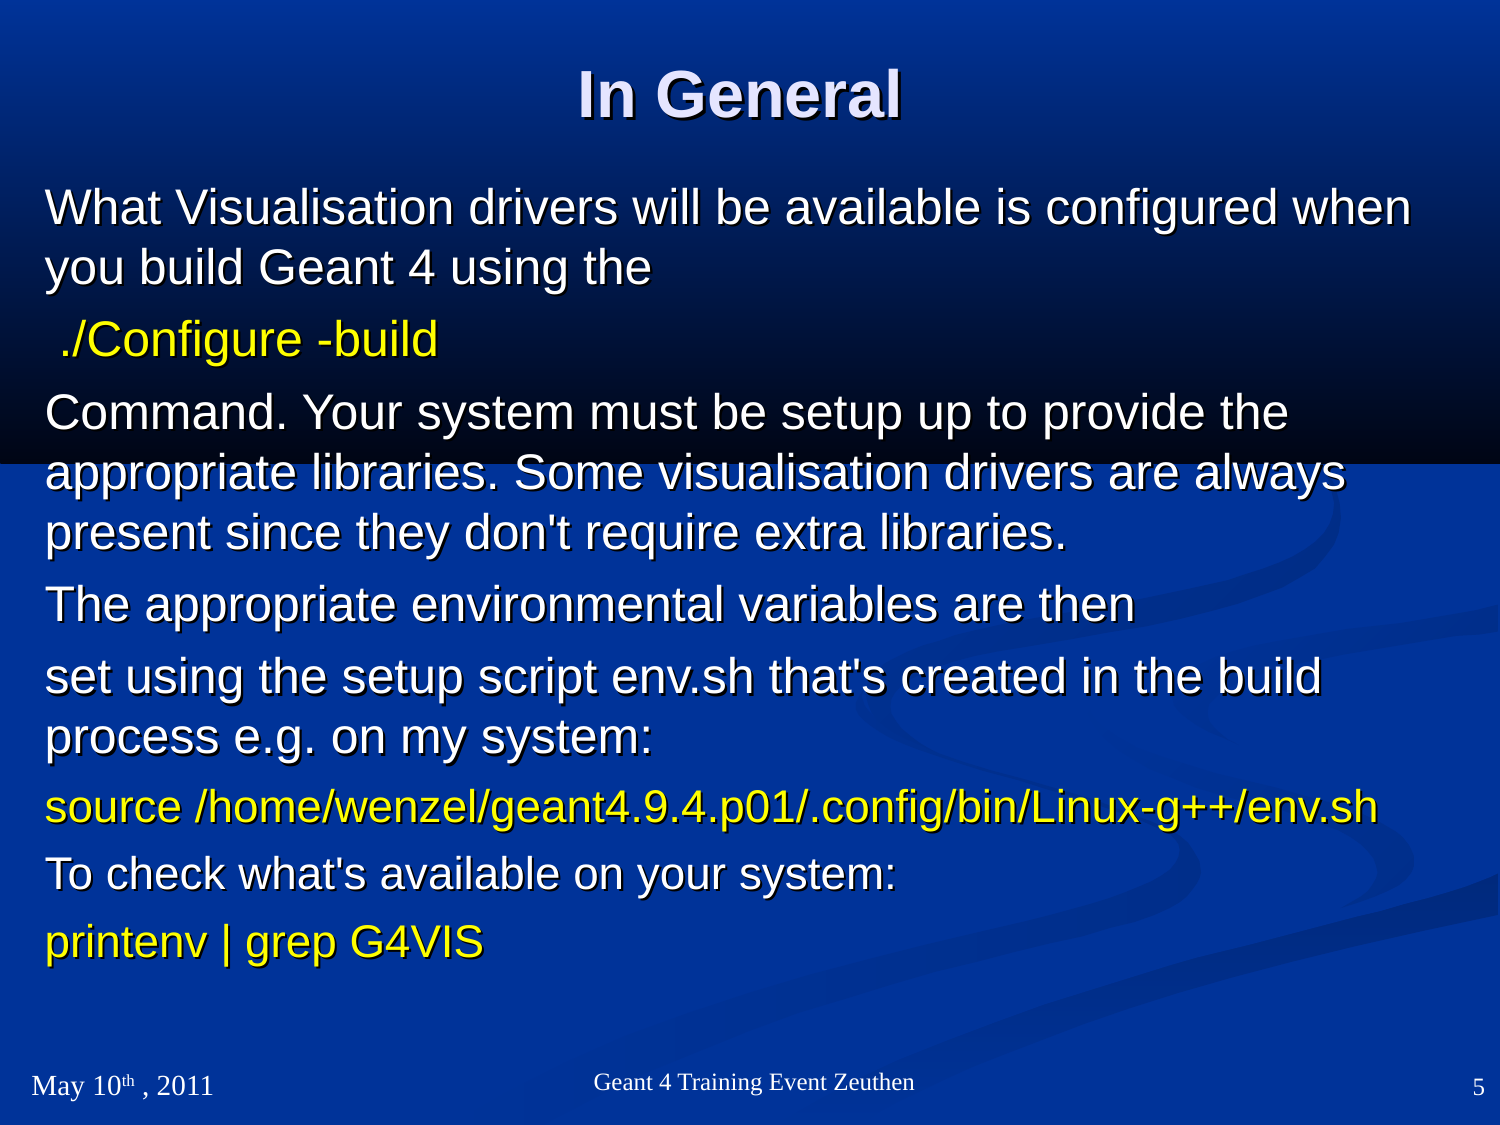

# In General
What Visualisation drivers will be available is configured when you build Geant 4 using the
 ./Configure -build
Command. Your system must be setup up to provide the appropriate libraries. Some visualisation drivers are always present since they don't require extra libraries.
The appropriate environmental variables are then
set using the setup script env.sh that's created in the build process e.g. on my system:
source /home/wenzel/geant4.9.4.p01/.config/bin/Linux-g++/env.sh
To check what's available on your system:
printenv | grep G4VIS
Introduction to Geant4 Visualization J. Perl
5
10 January 2011